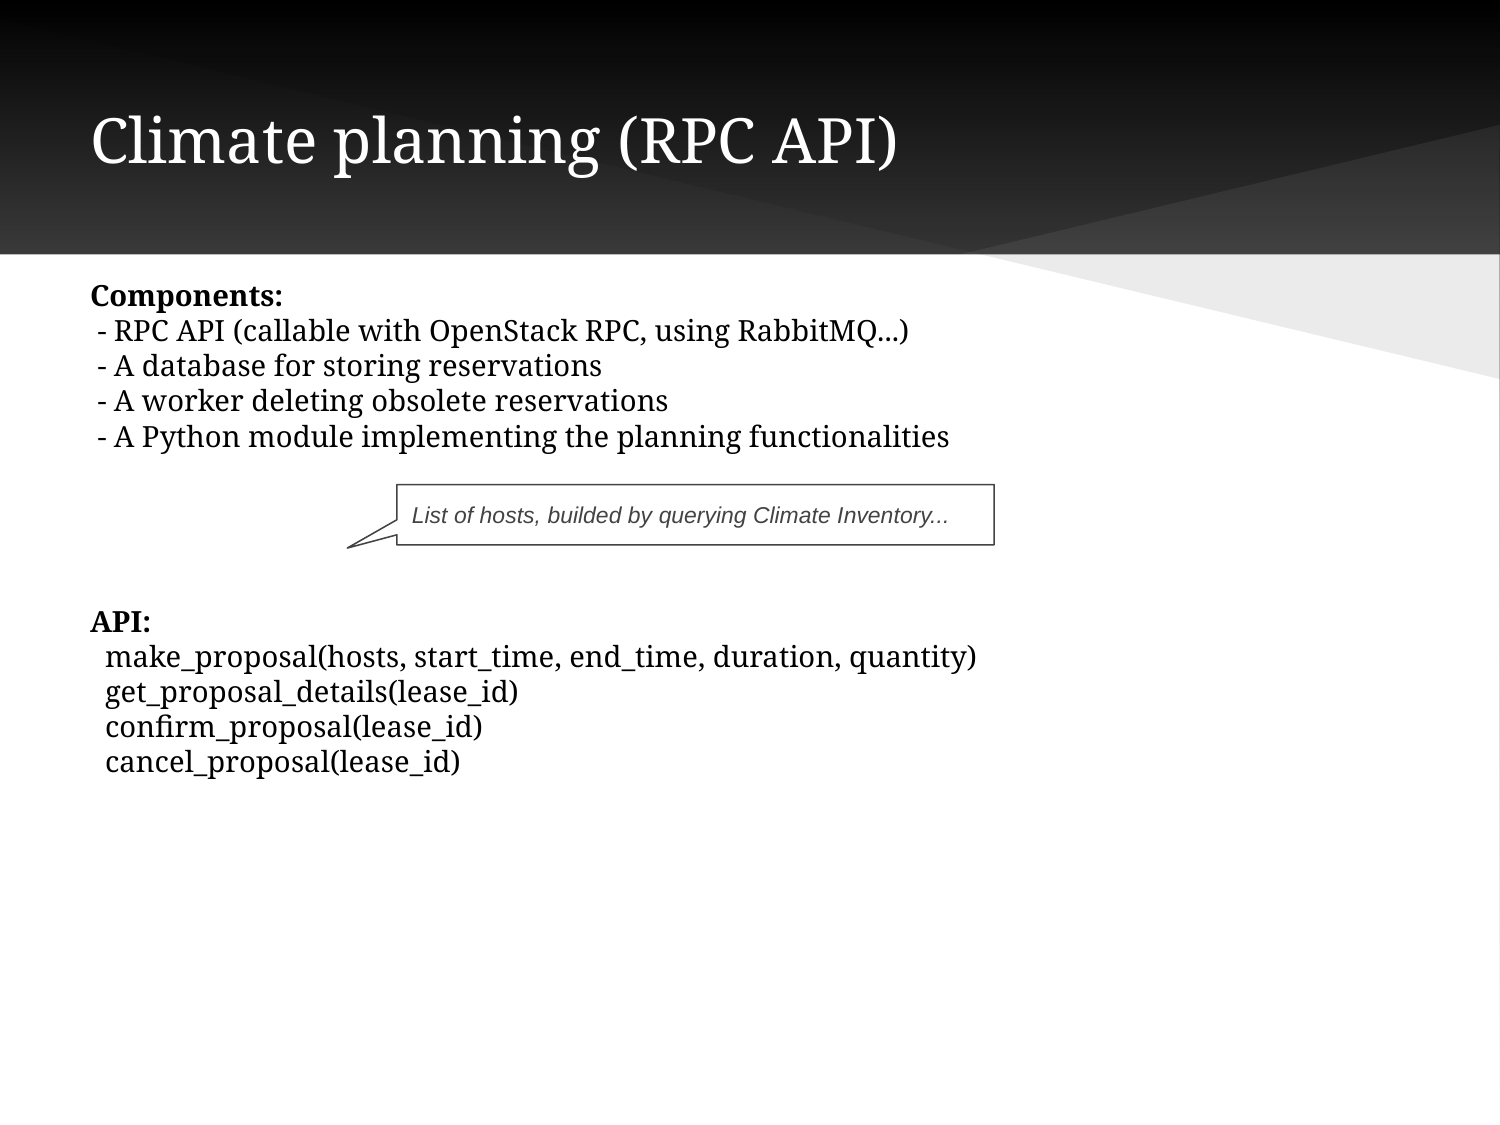

# Climate planning (RPC API)
Components:
 - RPC API (callable with OpenStack RPC, using RabbitMQ...)
 - A database for storing reservations
 - A worker deleting obsolete reservations
 - A Python module implementing the planning functionalities
API:
 make_proposal(hosts, start_time, end_time, duration, quantity)
 get_proposal_details(lease_id)
 confirm_proposal(lease_id)
 cancel_proposal(lease_id)
List of hosts, builded by querying Climate Inventory...